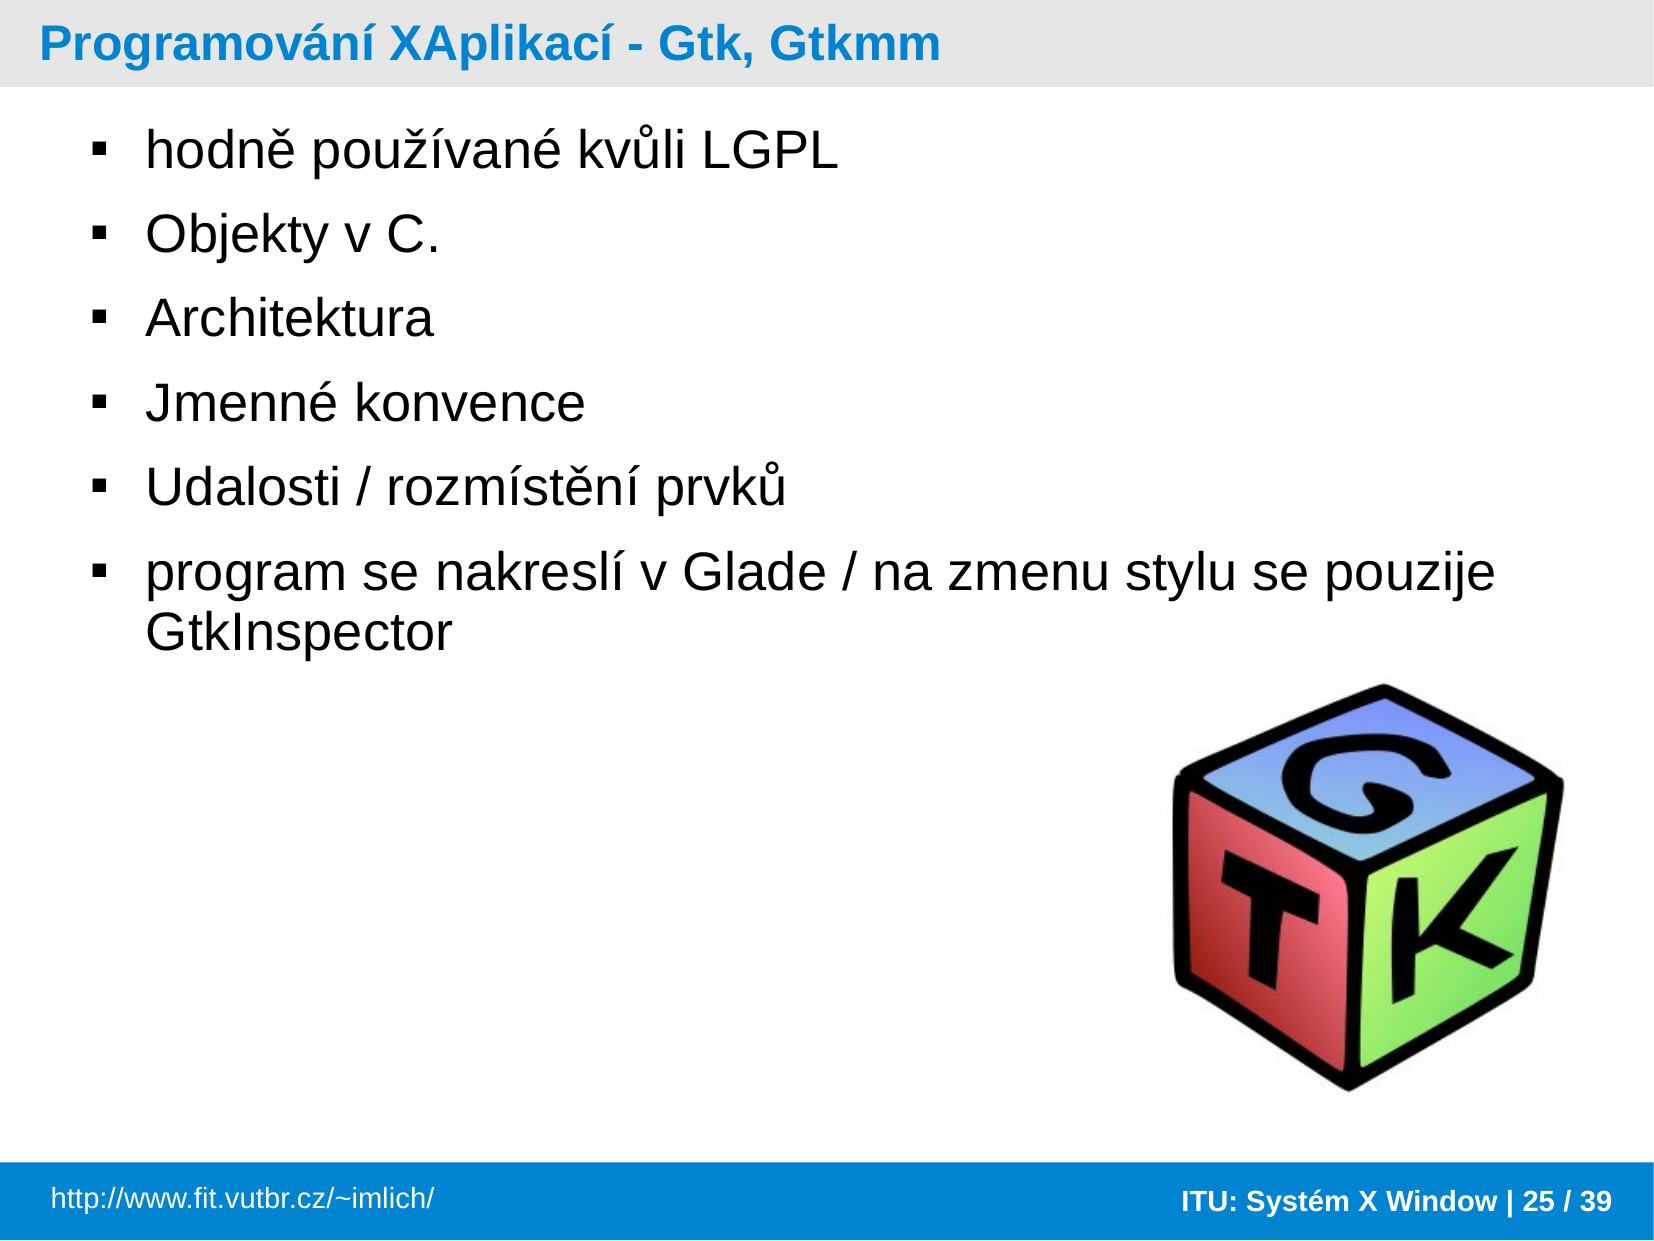

# Programování XAplikací - Gtk, Gtkmm
hodně používané kvůli LGPL
Objekty v C.
Architektura
Jmenné konvence
Udalosti / rozmístění prvků
program se nakreslí v Glade / na zmenu stylu se pouzije GtkInspector